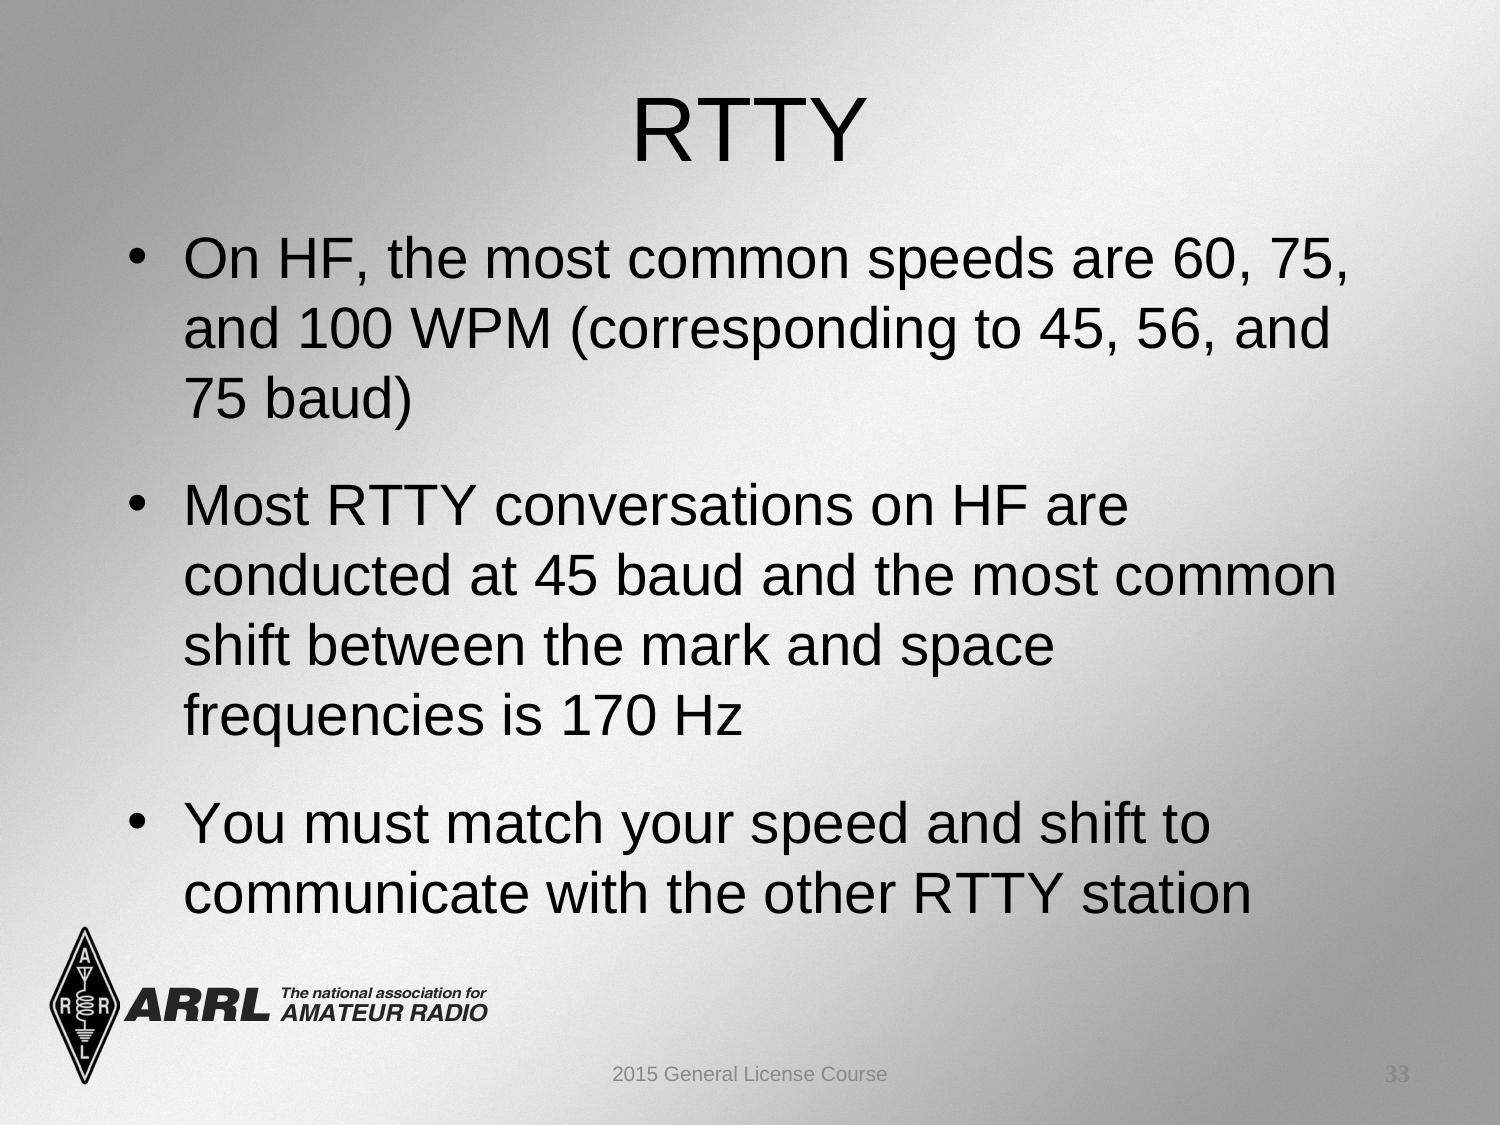

RTTY
On HF, the most common speeds are 60, 75, and 100 WPM (corresponding to 45, 56, and 75 baud)
Most RTTY conversations on HF are conducted at 45 baud and the most common shift between the mark and space frequencies is 170 Hz
You must match your speed and shift to communicate with the other RTTY station
2015 General License Course